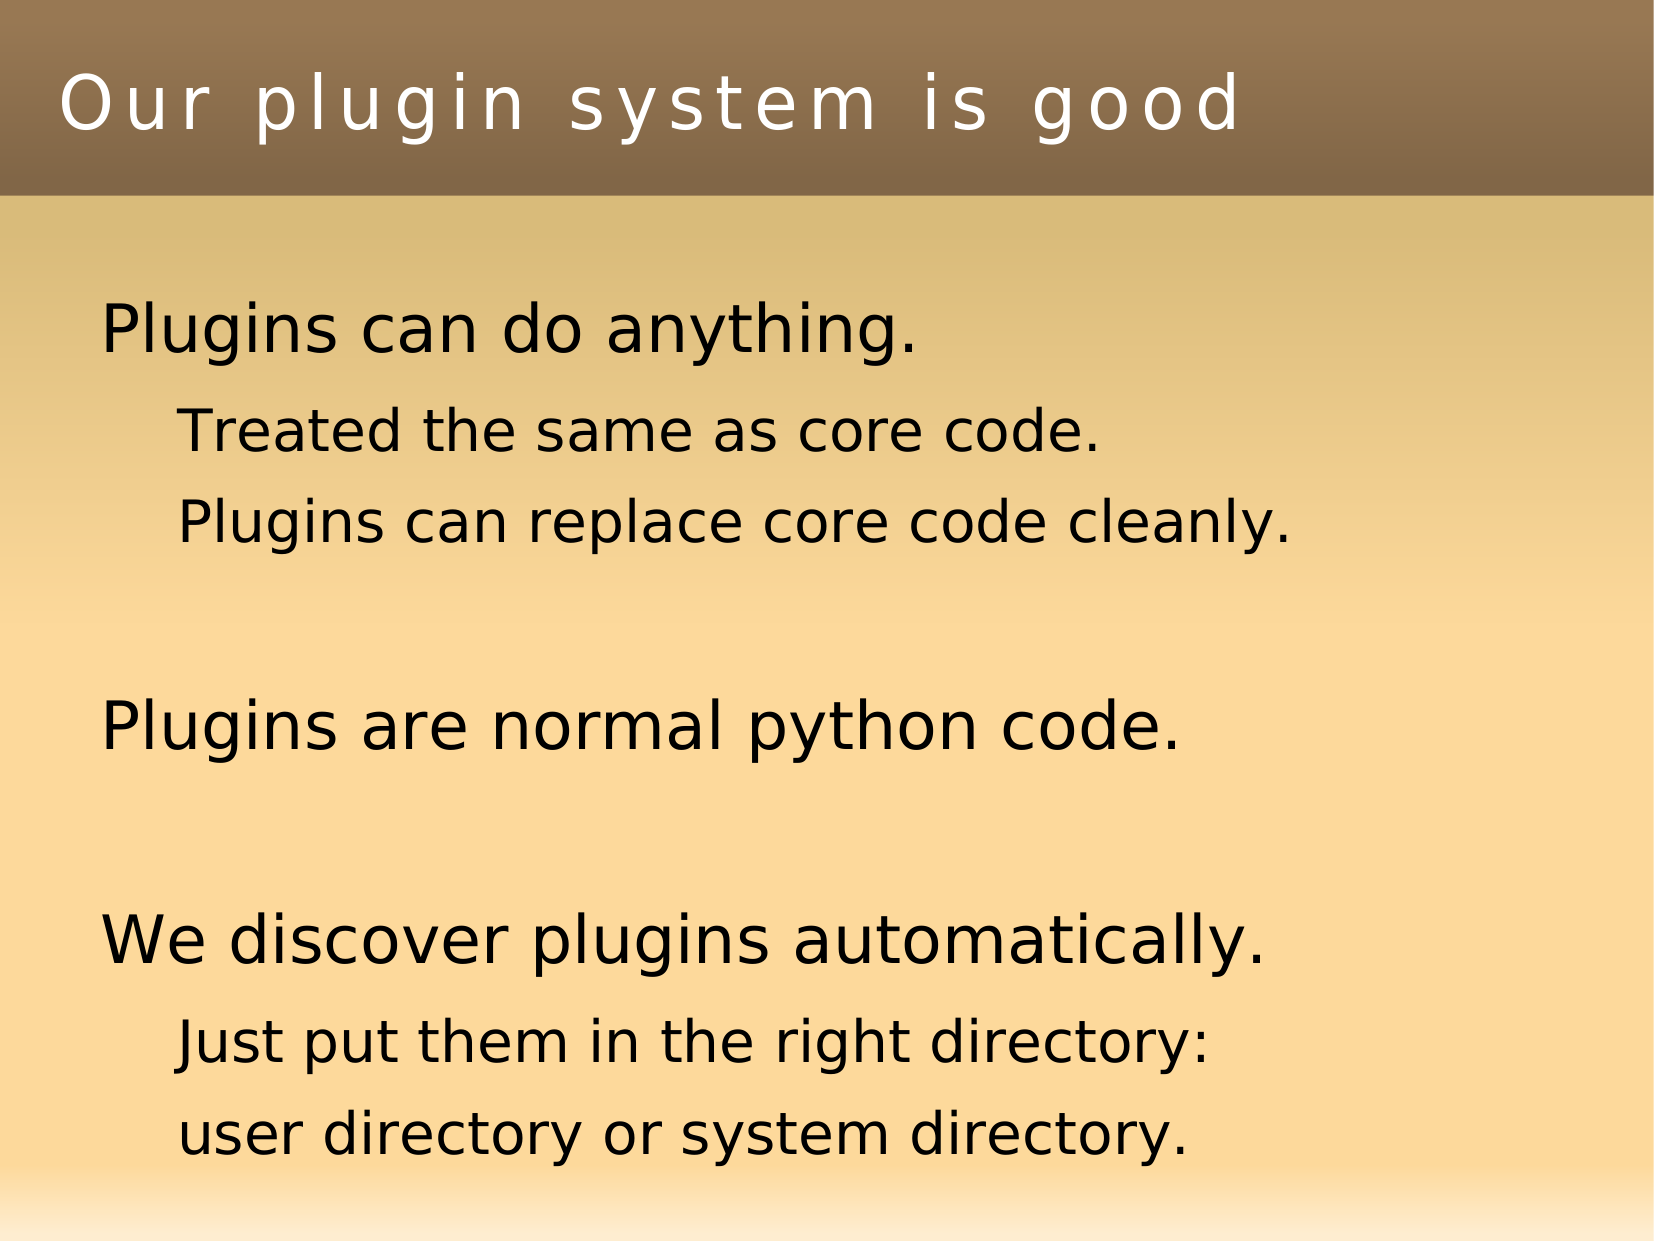

# Our plugin system is good
Plugins can do anything.
Treated the same as core code.
Plugins can replace core code cleanly.
Plugins are normal python code.
We discover plugins automatically.
Just put them in the right directory:
user directory or system directory.